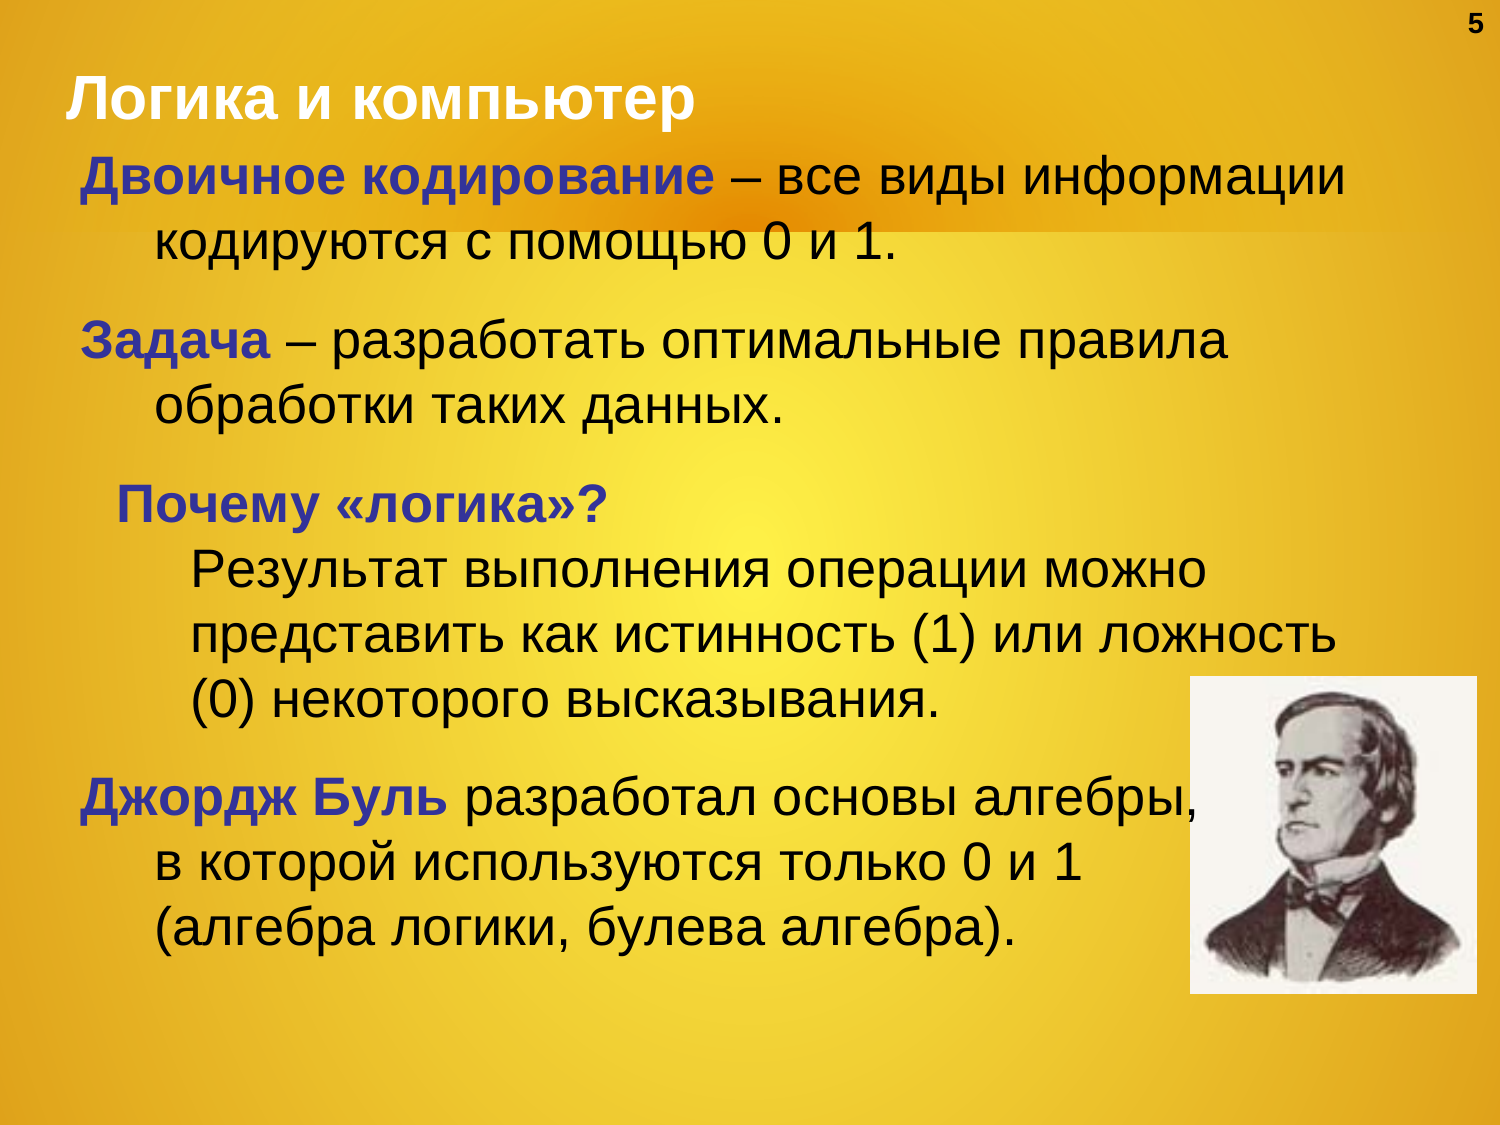

# Логика и компьютер
Двоичное кодирование – все виды информации кодируются с помощью 0 и 1.
Задача – разработать оптимальные правила обработки таких данных.
Почему «логика»?
Результат выполнения операции можно представить как истинность (1) или ложность (0) некоторого высказывания.
Джордж Буль разработал основы алгебры,
в которой используются только 0 и 1
(алгебра логики, булева алгебра).